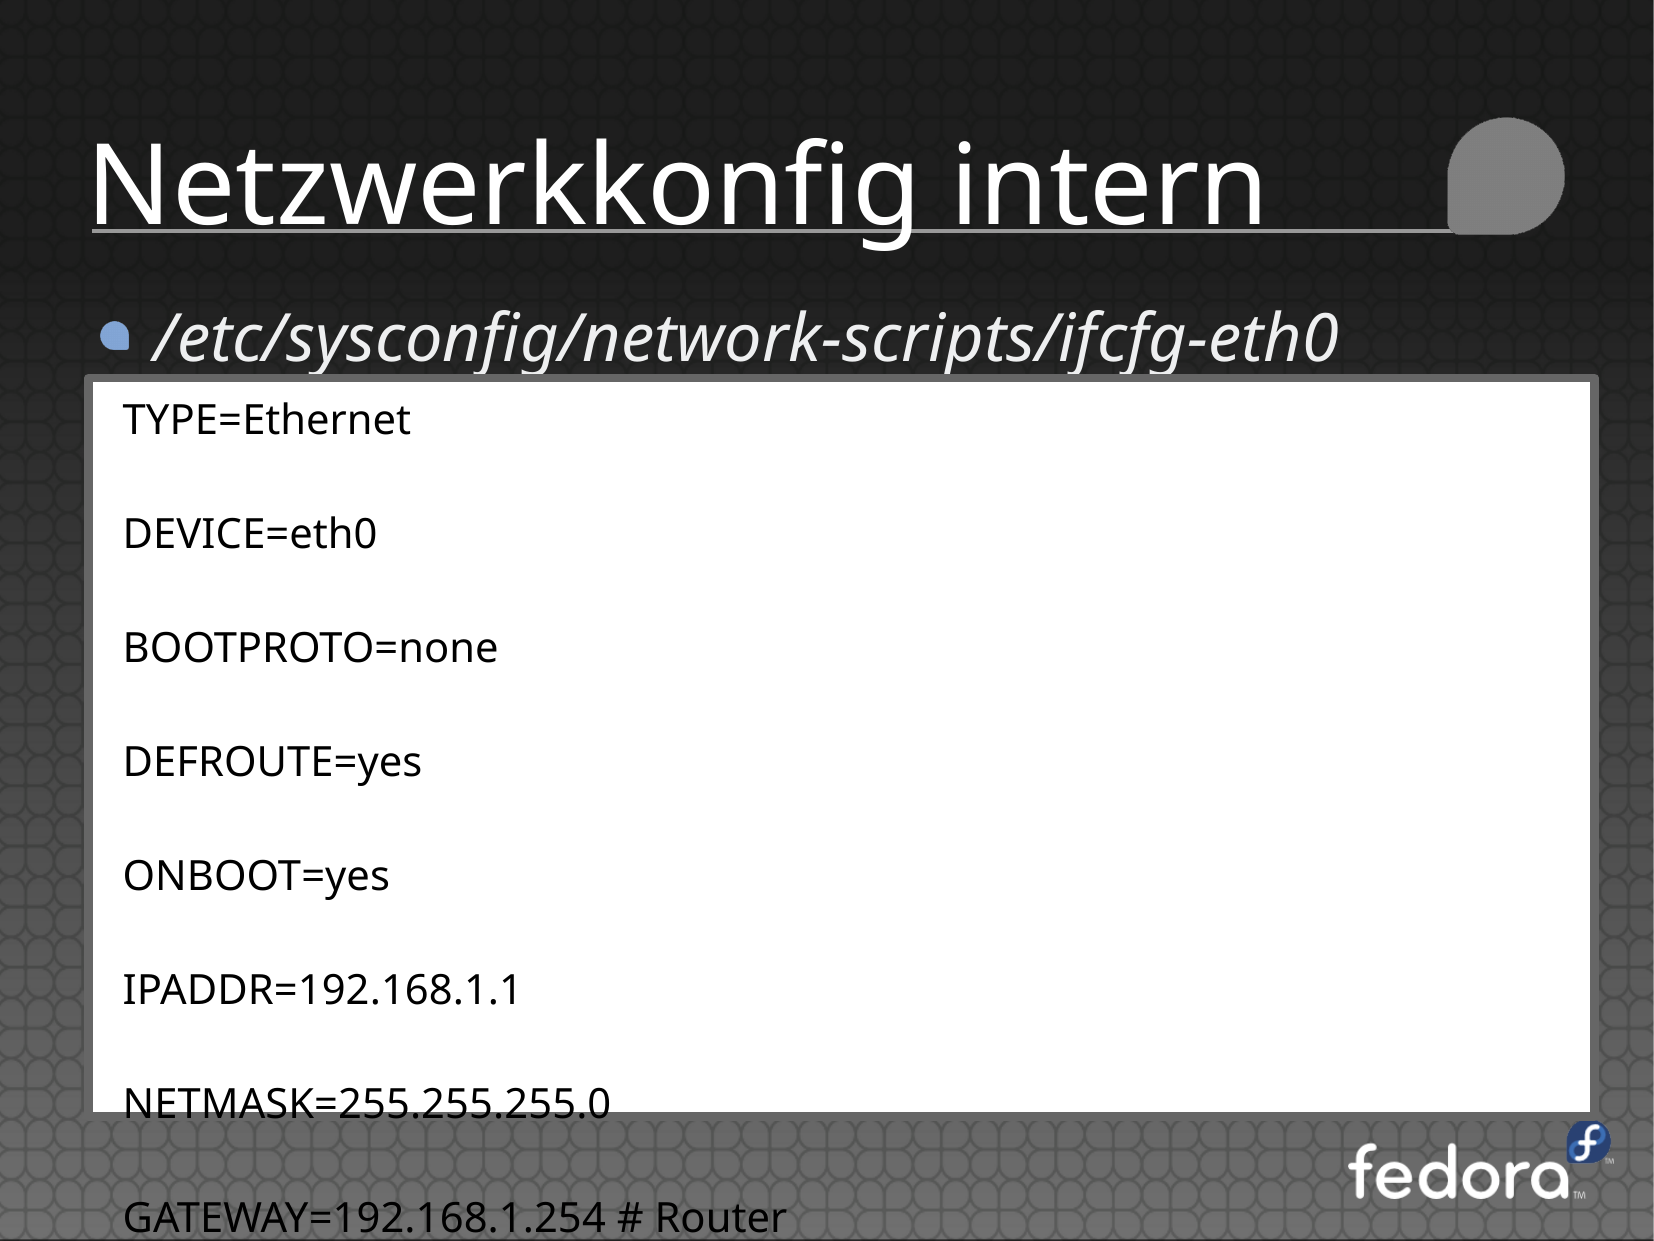

# Netzwerkkonfig intern
/etc/sysconfig/network-scripts/ifcfg-eth0
TYPE=Ethernet
DEVICE=eth0
BOOTPROTO=none
DEFROUTE=yes
ONBOOT=yes
IPADDR=192.168.1.1
NETMASK=255.255.255.0
GATEWAY=192.168.1.254 # Router